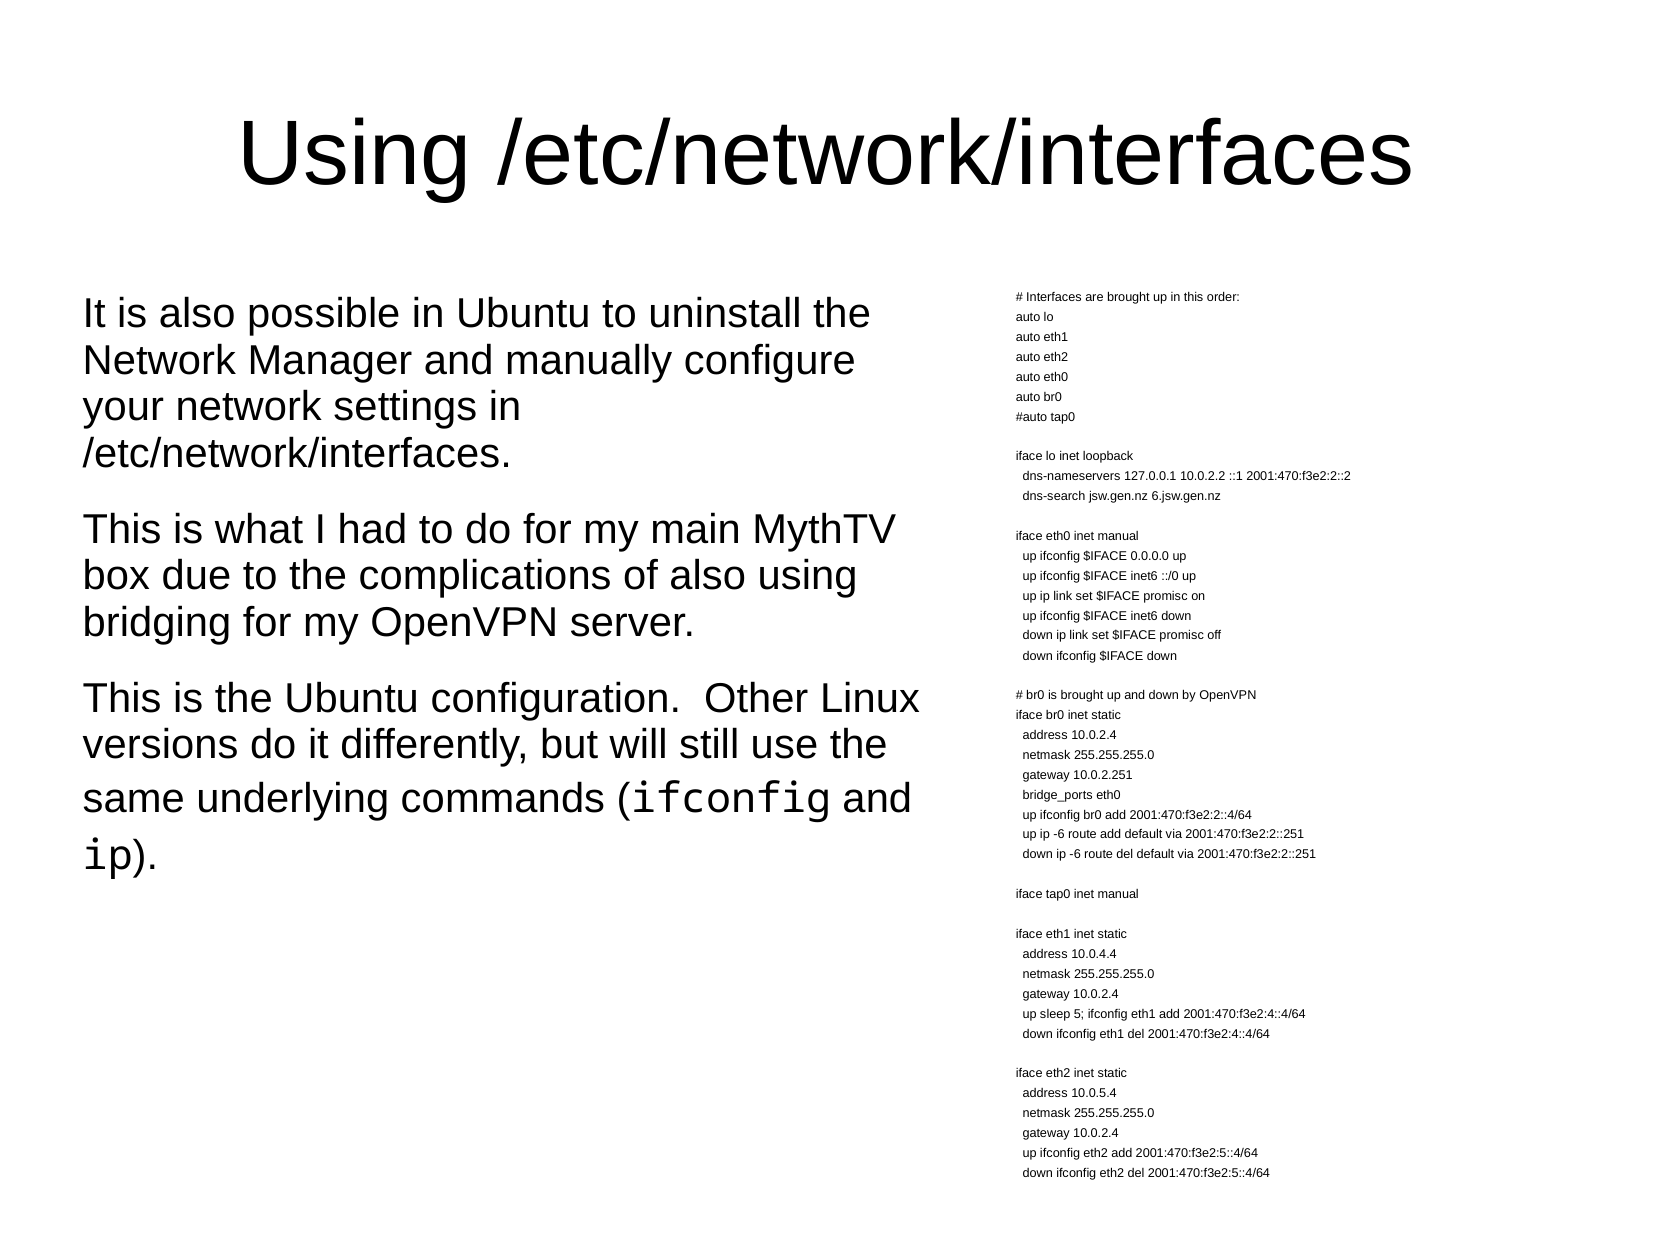

# Using /etc/network/interfaces
It is also possible in Ubuntu to uninstall the Network Manager and manually configure your network settings in /etc/network/interfaces.
This is what I had to do for my main MythTV box due to the complications of also using bridging for my OpenVPN server.
This is the Ubuntu configuration. Other Linux versions do it differently, but will still use the same underlying commands (ifconfig and ip).
# Interfaces are brought up in this order:
auto lo
auto eth1
auto eth2
auto eth0
auto br0
#auto tap0
iface lo inet loopback
 dns-nameservers 127.0.0.1 10.0.2.2 ::1 2001:470:f3e2:2::2
 dns-search jsw.gen.nz 6.jsw.gen.nz
iface eth0 inet manual
 up ifconfig $IFACE 0.0.0.0 up
 up ifconfig $IFACE inet6 ::/0 up
 up ip link set $IFACE promisc on
 up ifconfig $IFACE inet6 down
 down ip link set $IFACE promisc off
 down ifconfig $IFACE down
# br0 is brought up and down by OpenVPN
iface br0 inet static
 address 10.0.2.4
 netmask 255.255.255.0
 gateway 10.0.2.251
 bridge_ports eth0
 up ifconfig br0 add 2001:470:f3e2:2::4/64
 up ip -6 route add default via 2001:470:f3e2:2::251
 down ip -6 route del default via 2001:470:f3e2:2::251
iface tap0 inet manual
iface eth1 inet static
 address 10.0.4.4
 netmask 255.255.255.0
 gateway 10.0.2.4
 up sleep 5; ifconfig eth1 add 2001:470:f3e2:4::4/64
 down ifconfig eth1 del 2001:470:f3e2:4::4/64
iface eth2 inet static
 address 10.0.5.4
 netmask 255.255.255.0
 gateway 10.0.2.4
 up ifconfig eth2 add 2001:470:f3e2:5::4/64
 down ifconfig eth2 del 2001:470:f3e2:5::4/64